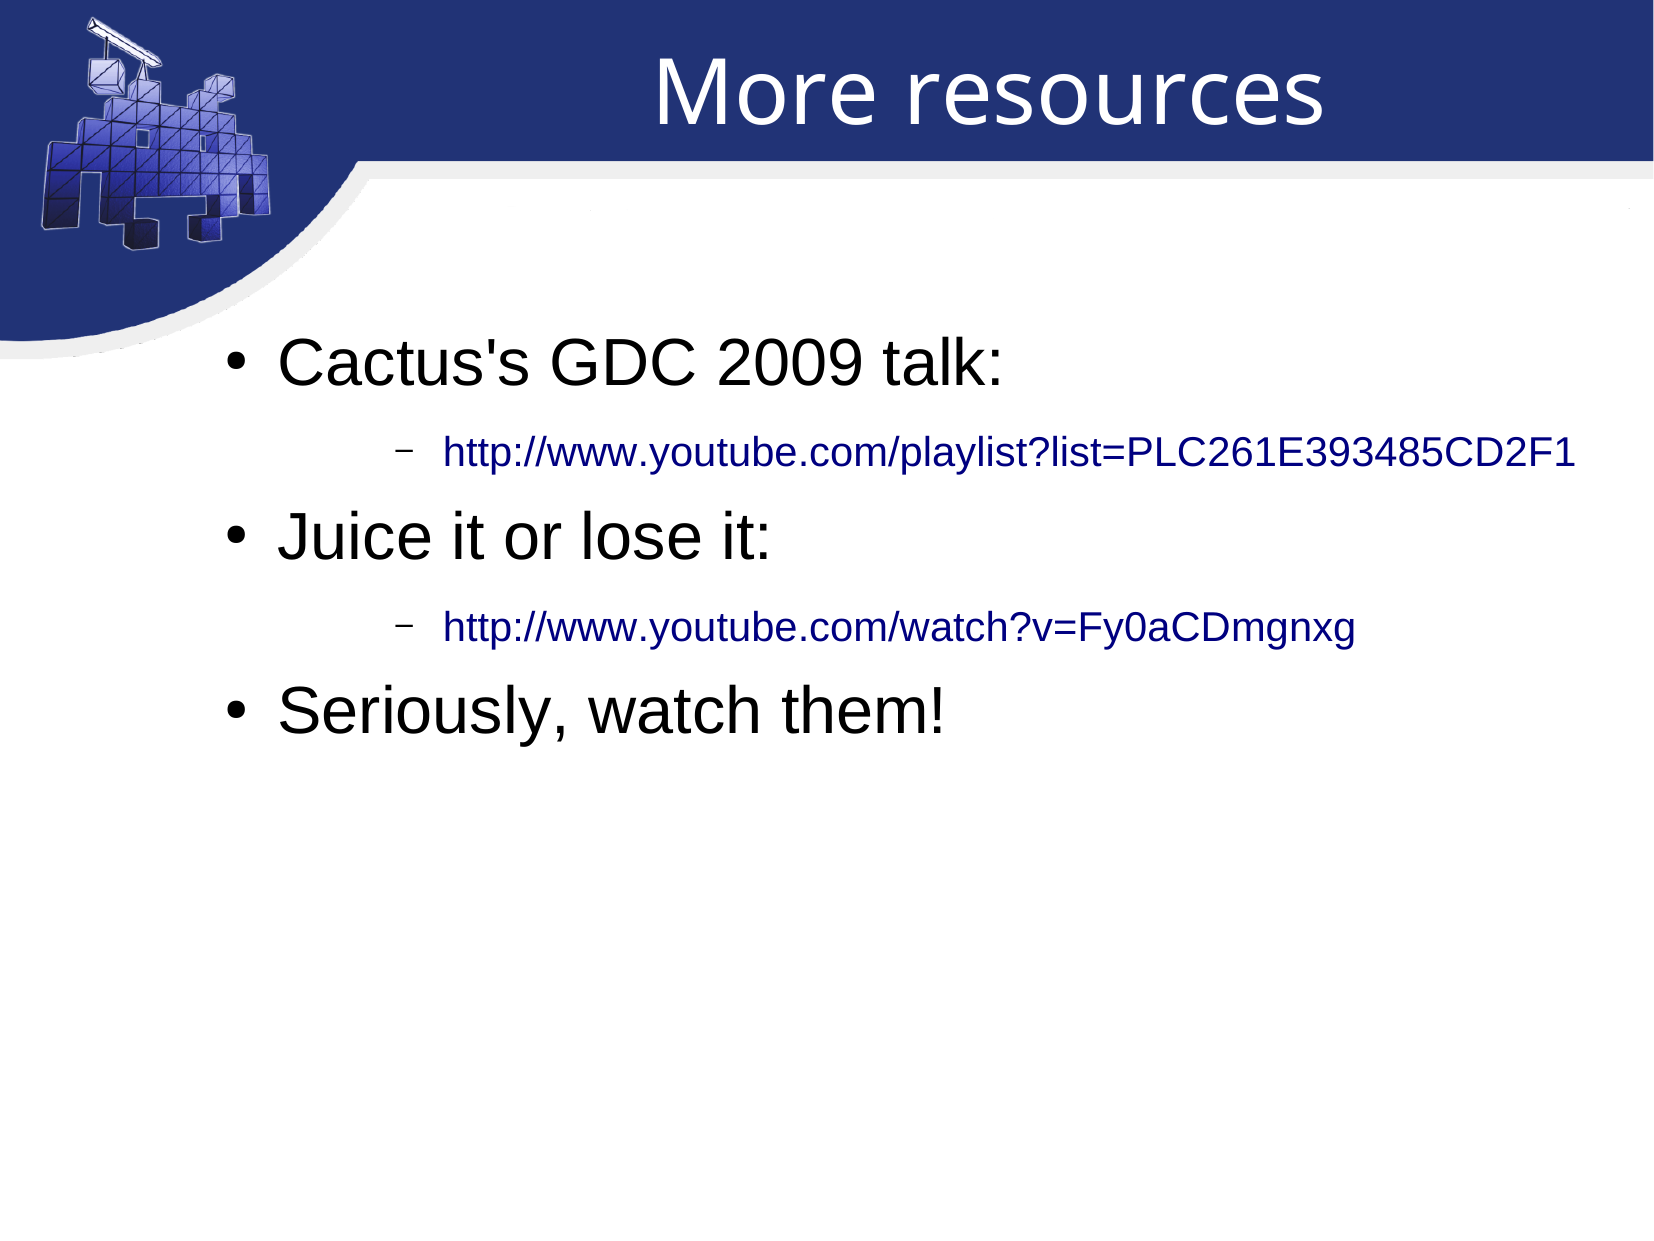

# More resources
Cactus's GDC 2009 talk:
http://www.youtube.com/playlist?list=PLC261E393485CD2F1
Juice it or lose it:
http://www.youtube.com/watch?v=Fy0aCDmgnxg
Seriously, watch them!